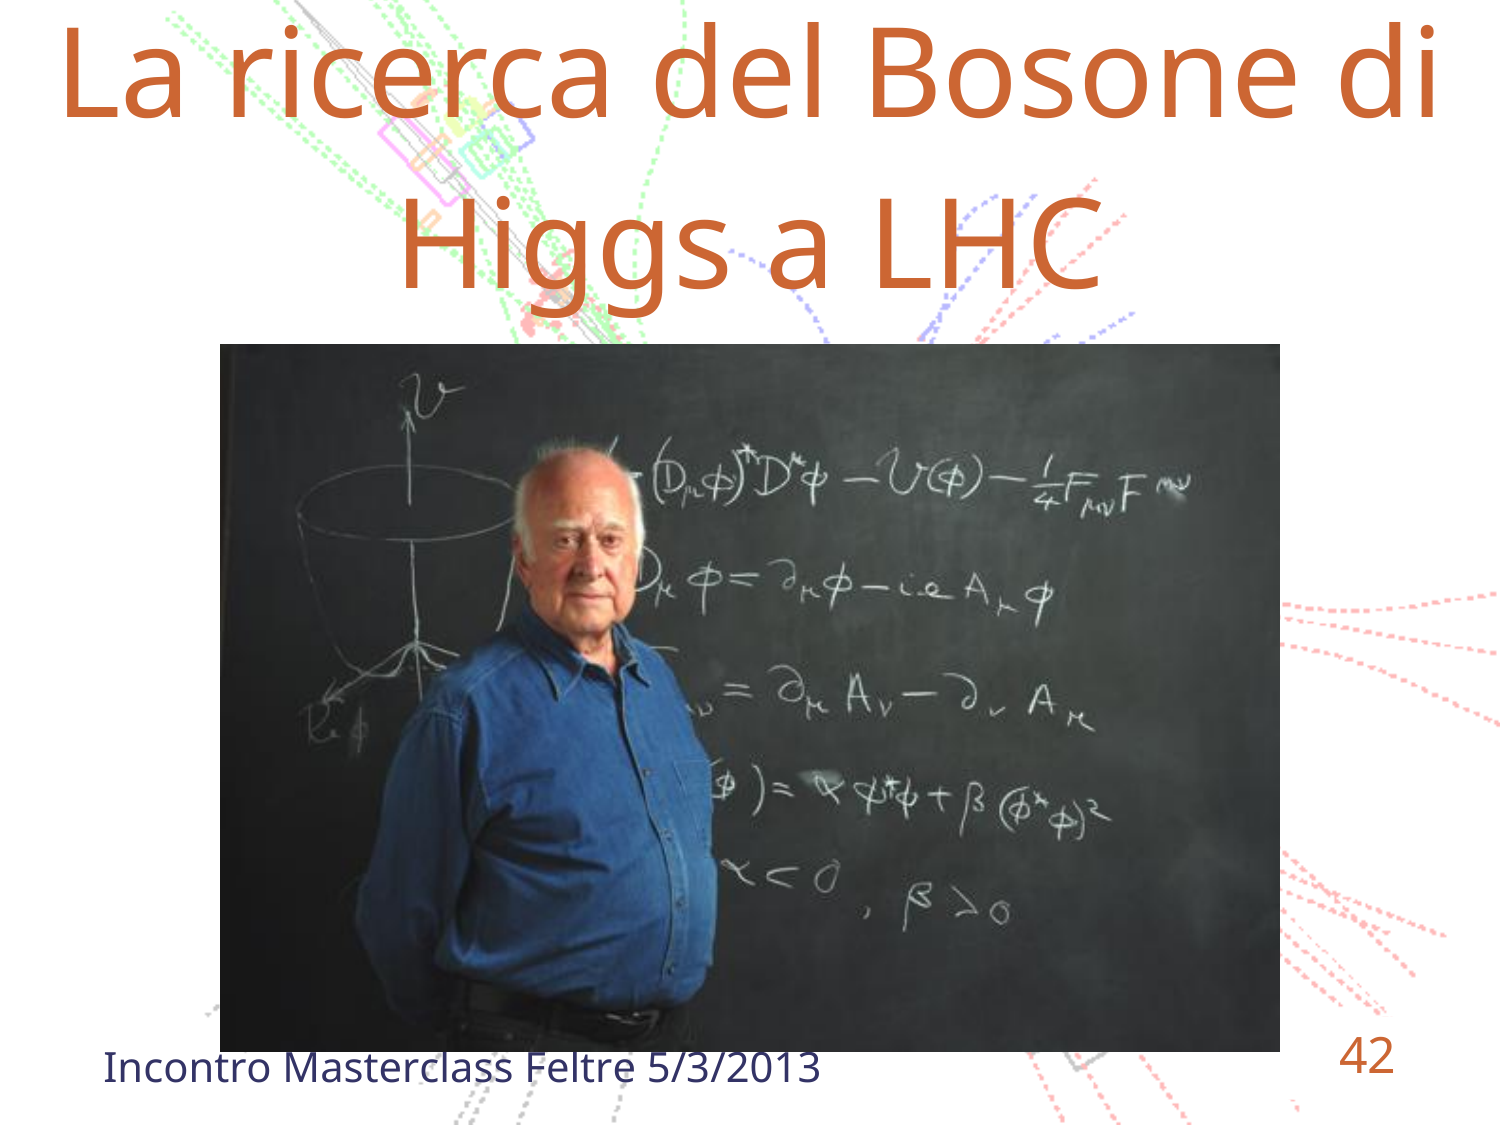

# La ricerca del Bosone di Higgs a LHC